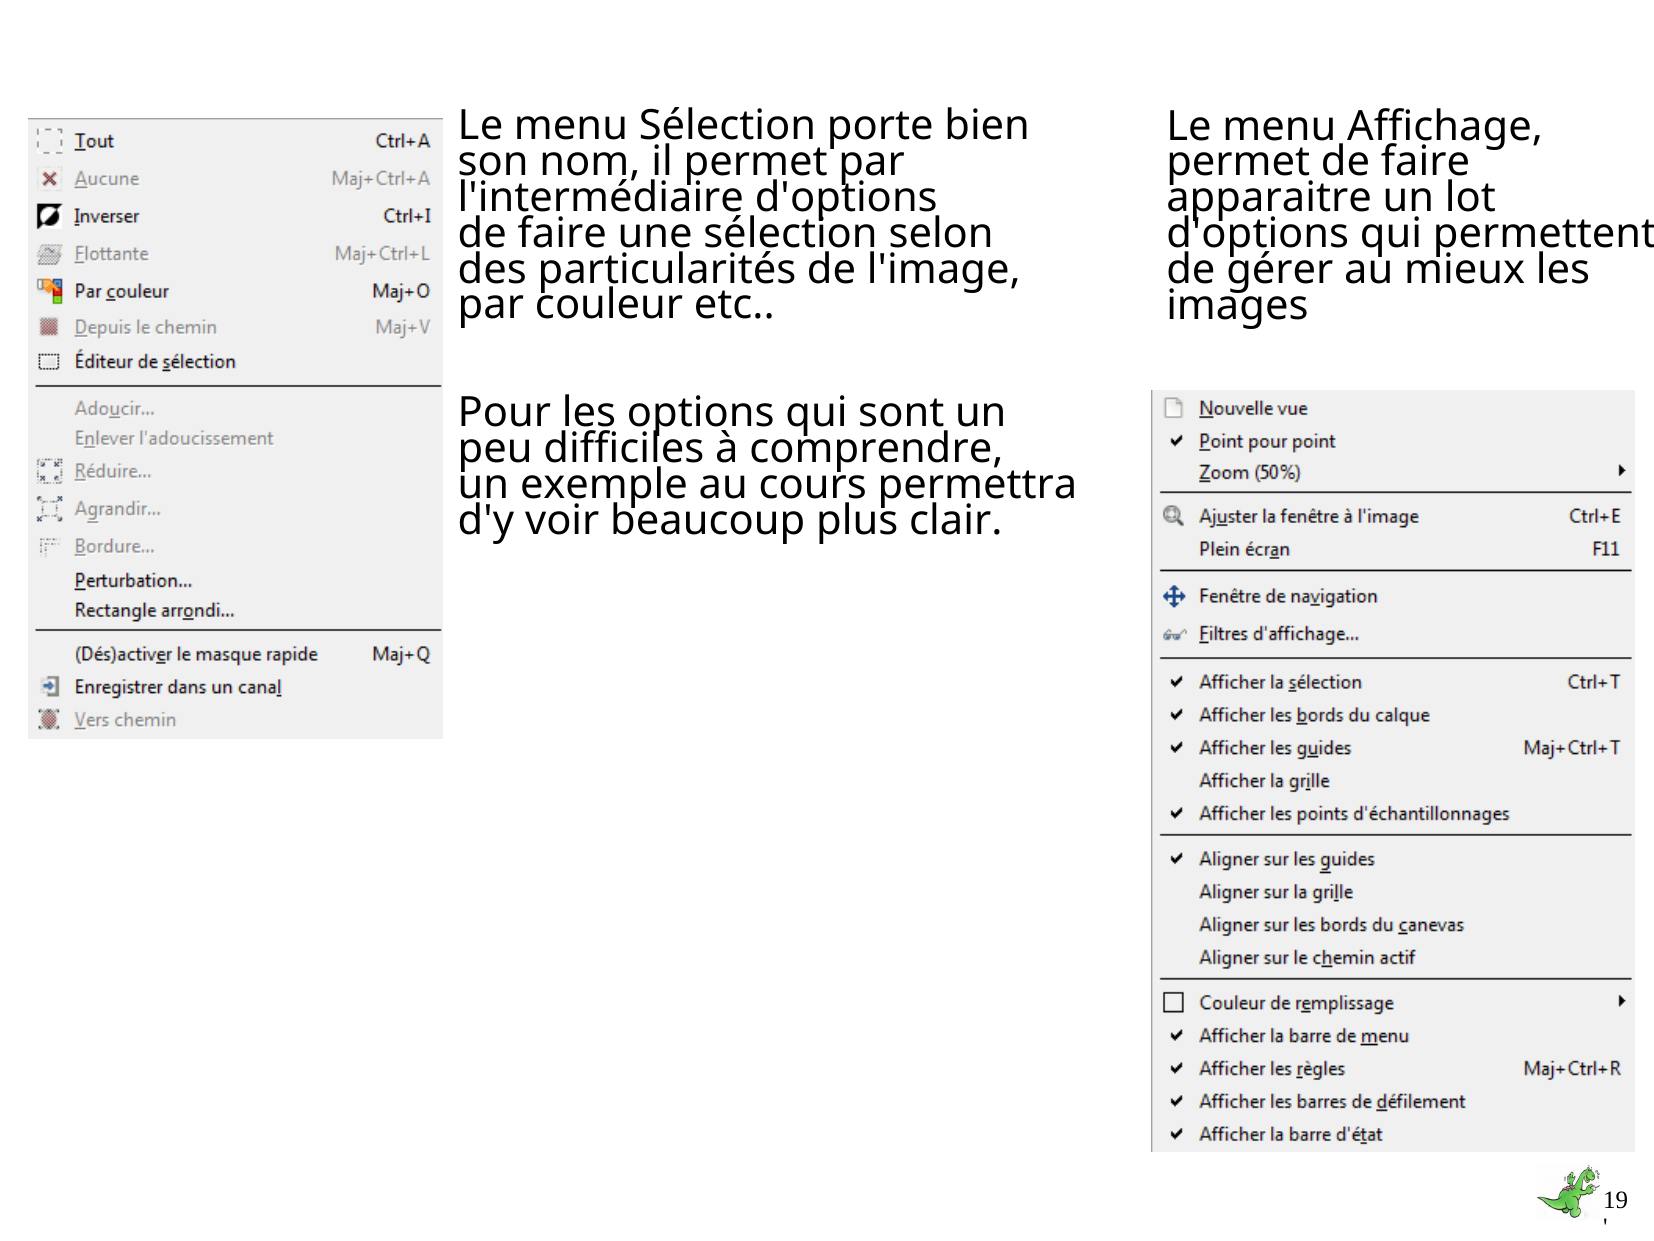

Le menu Sélection porte bien
son nom, il permet par
l'intermédiaire d'options
de faire une sélection selon
des particularités de l'image,
par couleur etc..
Pour les options qui sont un
peu difficiles à comprendre,
un exemple au cours permettra
d'y voir beaucoup plus clair.
Le menu Affichage,
permet de faire
apparaitre un lot
d'options qui permettent
de gérer au mieux les
images
19'